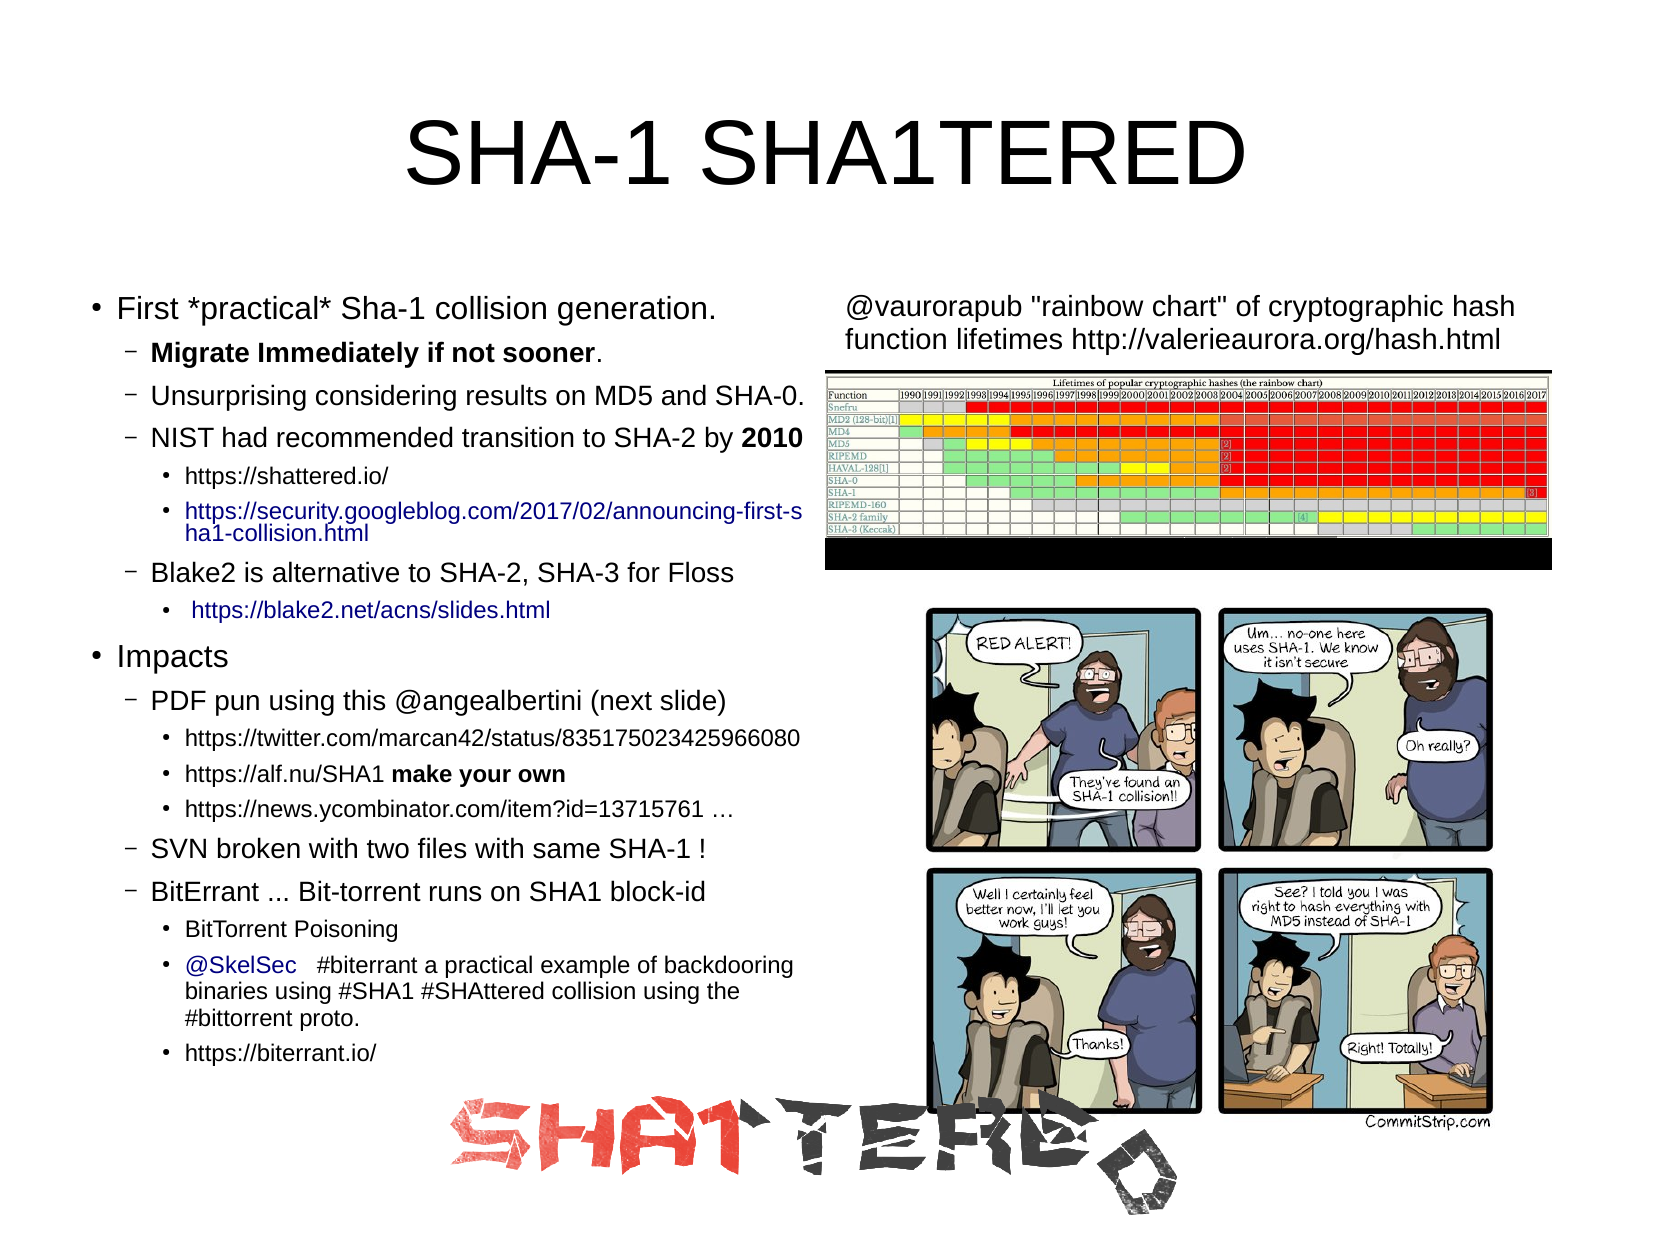

# SHA-1 SHA1TERED
First *practical* Sha-1 collision generation.
Migrate Immediately if not sooner.
Unsurprising considering results on MD5 and SHA-0.
NIST had recommended transition to SHA-2 by 2010
https://shattered.io/
https://security.googleblog.com/2017/02/announcing-first-sha1-collision.html
Blake2 is alternative to SHA-2, SHA-3 for Floss
 https://blake2.net/acns/slides.html
Impacts
PDF pun using this @angealbertini (next slide)
https://twitter.com/marcan42/status/835175023425966080
https://alf.nu/SHA1 make your own
https://news.ycombinator.com/item?id=13715761 …
SVN broken with two files with same SHA-1 !
BitErrant ... Bit-torrent runs on SHA1 block-id
BitTorrent Poisoning
@SkelSec #biterrant a practical example of backdooring binaries using #SHA1 #SHAttered collision using the #bittorrent proto.
https://biterrant.io/
@vaurorapub "rainbow chart" of cryptographic hash function lifetimes http://valerieaurora.org/hash.html